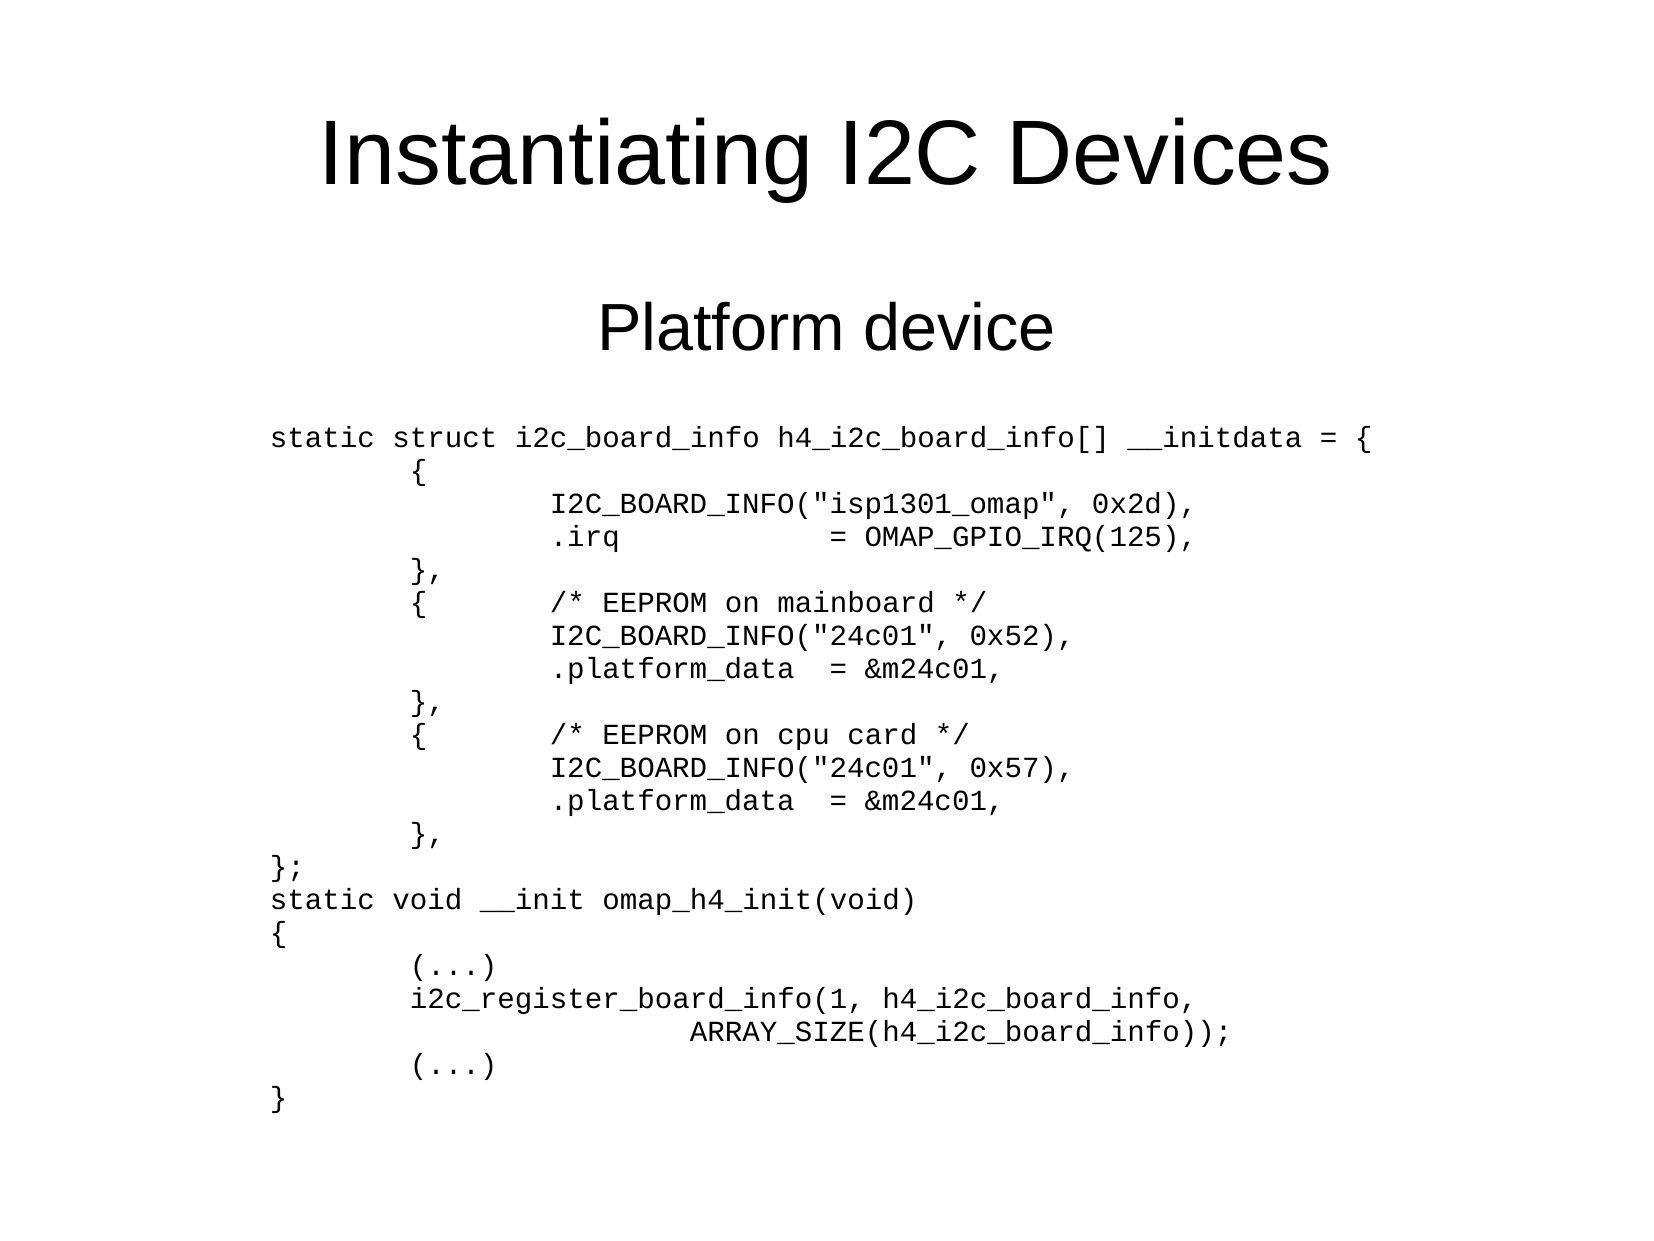

# Instantiating I2C Devices
Platform device
static struct i2c_board_info h4_i2c_board_info[] __initdata = {
 {
 I2C_BOARD_INFO("isp1301_omap", 0x2d),
 .irq = OMAP_GPIO_IRQ(125),
 },
 { /* EEPROM on mainboard */
 I2C_BOARD_INFO("24c01", 0x52),
 .platform_data = &m24c01,
 },
 { /* EEPROM on cpu card */
 I2C_BOARD_INFO("24c01", 0x57),
 .platform_data = &m24c01,
 },
};
static void __init omap_h4_init(void)
{
 (...)
 i2c_register_board_info(1, h4_i2c_board_info,
 ARRAY_SIZE(h4_i2c_board_info));
 (...)
}